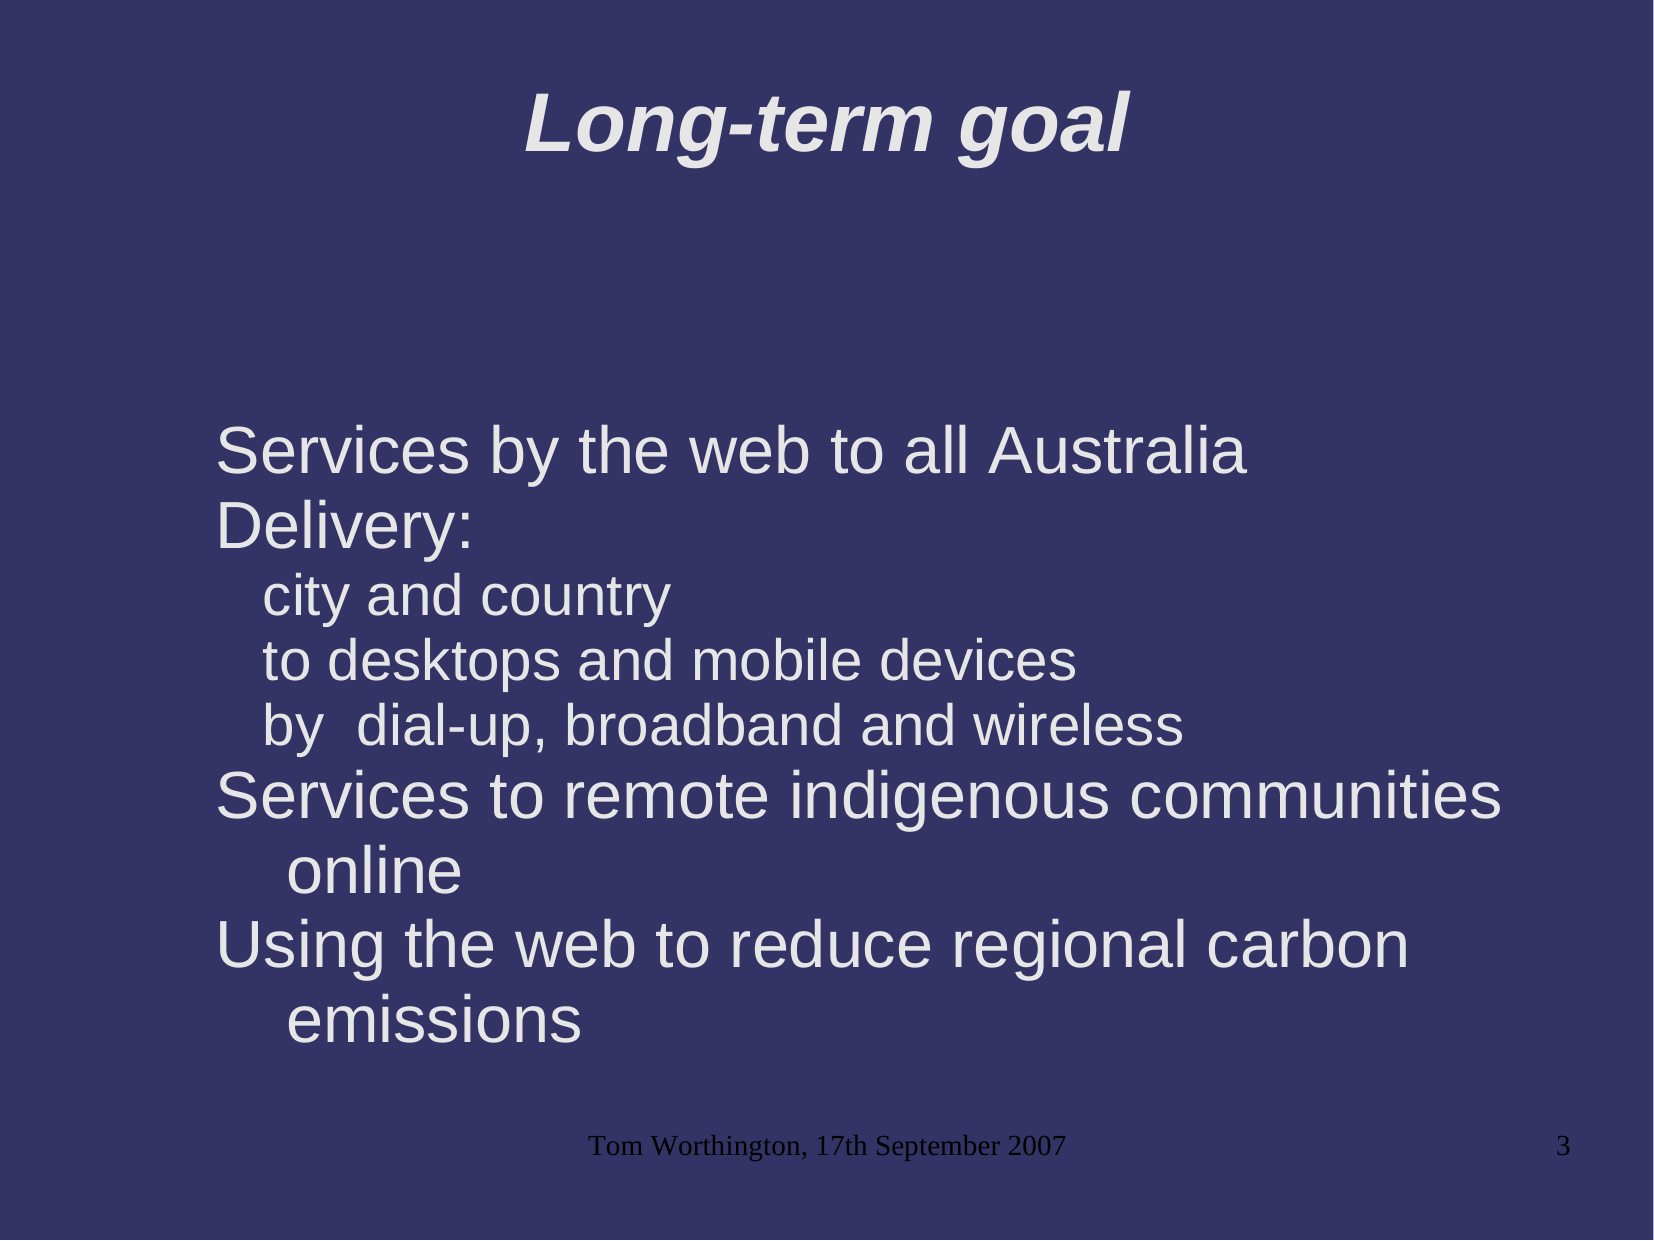

# Long-term goal
Services by the web to all Australia
Delivery:
city and country
to desktops and mobile devices
by dial-up, broadband and wireless
Services to remote indigenous communities online
Using the web to reduce regional carbon emissions
Tom Worthington, 17th September 2007
3